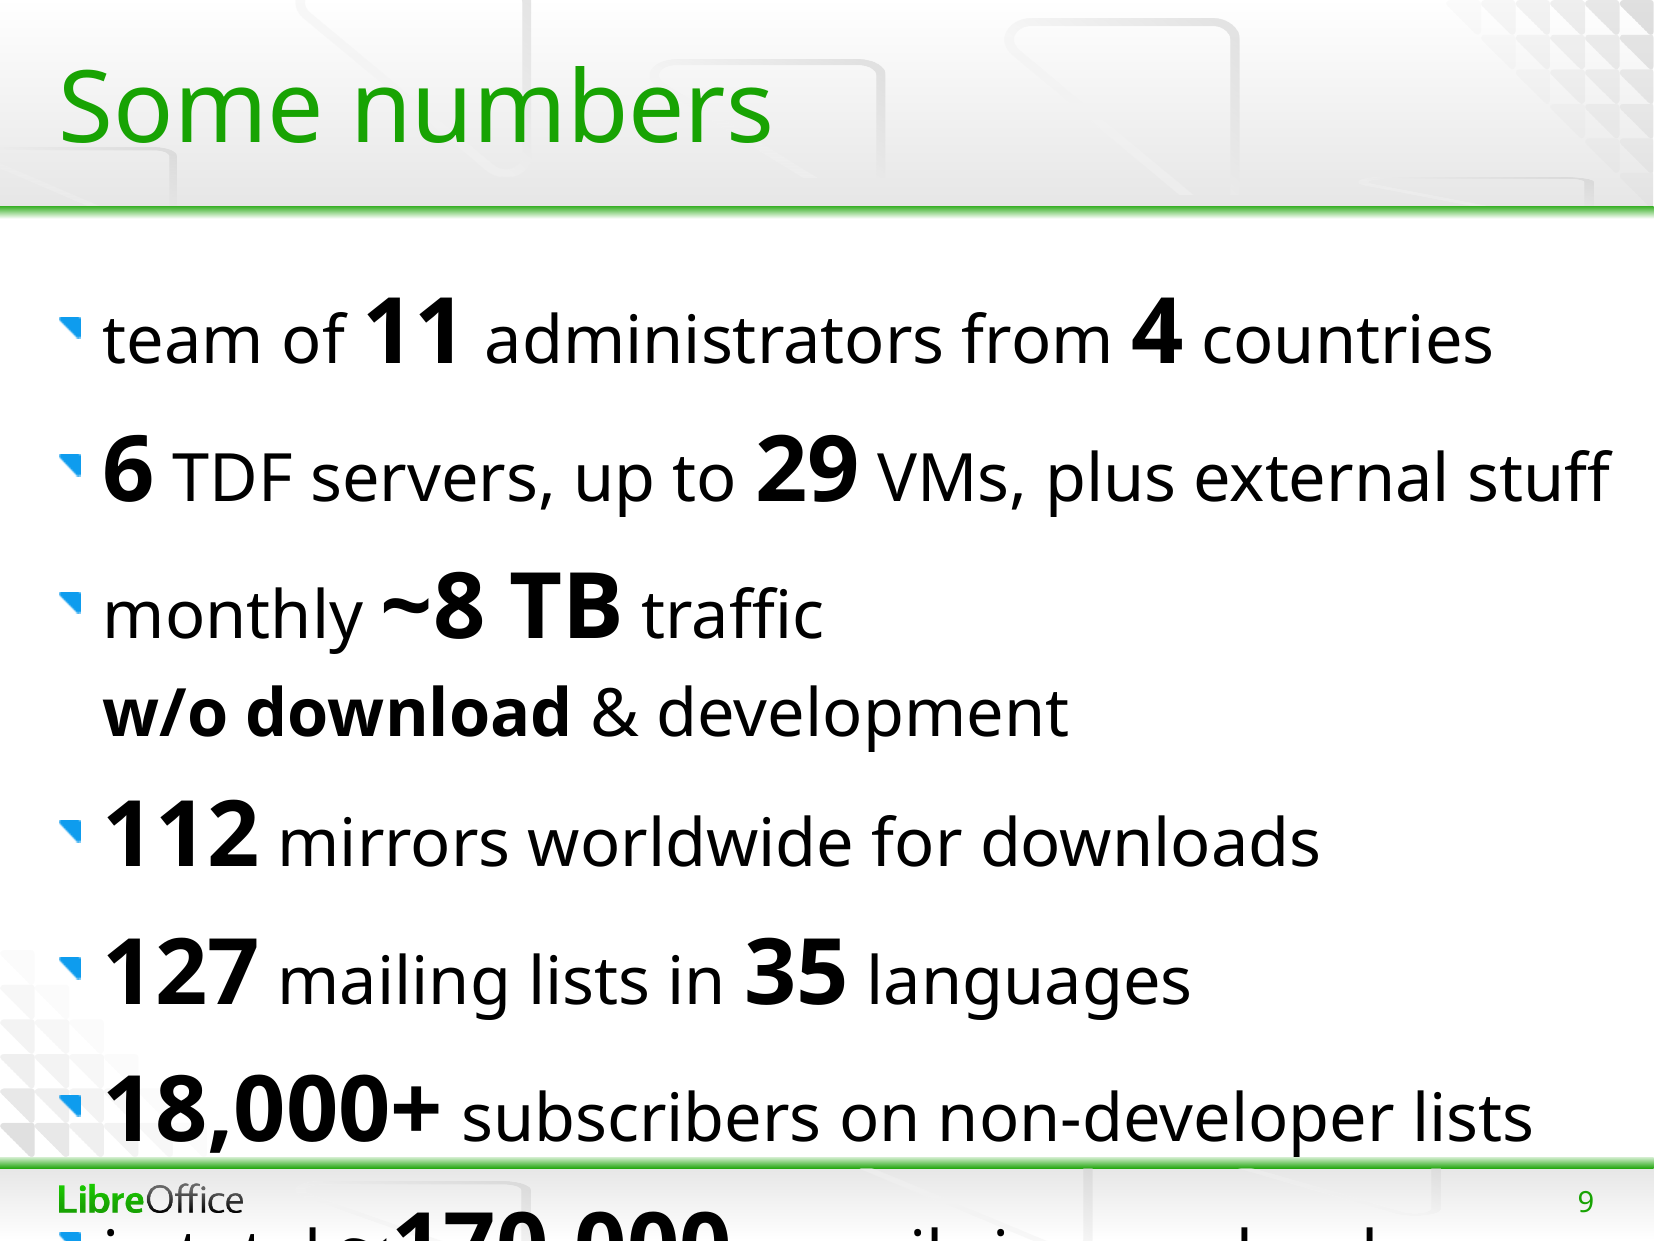

# Some numbers
team of 11 administrators from 4 countries
6 TDF servers, up to 29 VMs, plus external stuff
monthly ~8 TB traffic
w/o download & development
112 mirrors worldwide for downloads
127 mailing lists in 35 languages
18,000+ subscribers on non-developer lists
in total ~170.000 e-mails in non-developer lists
9